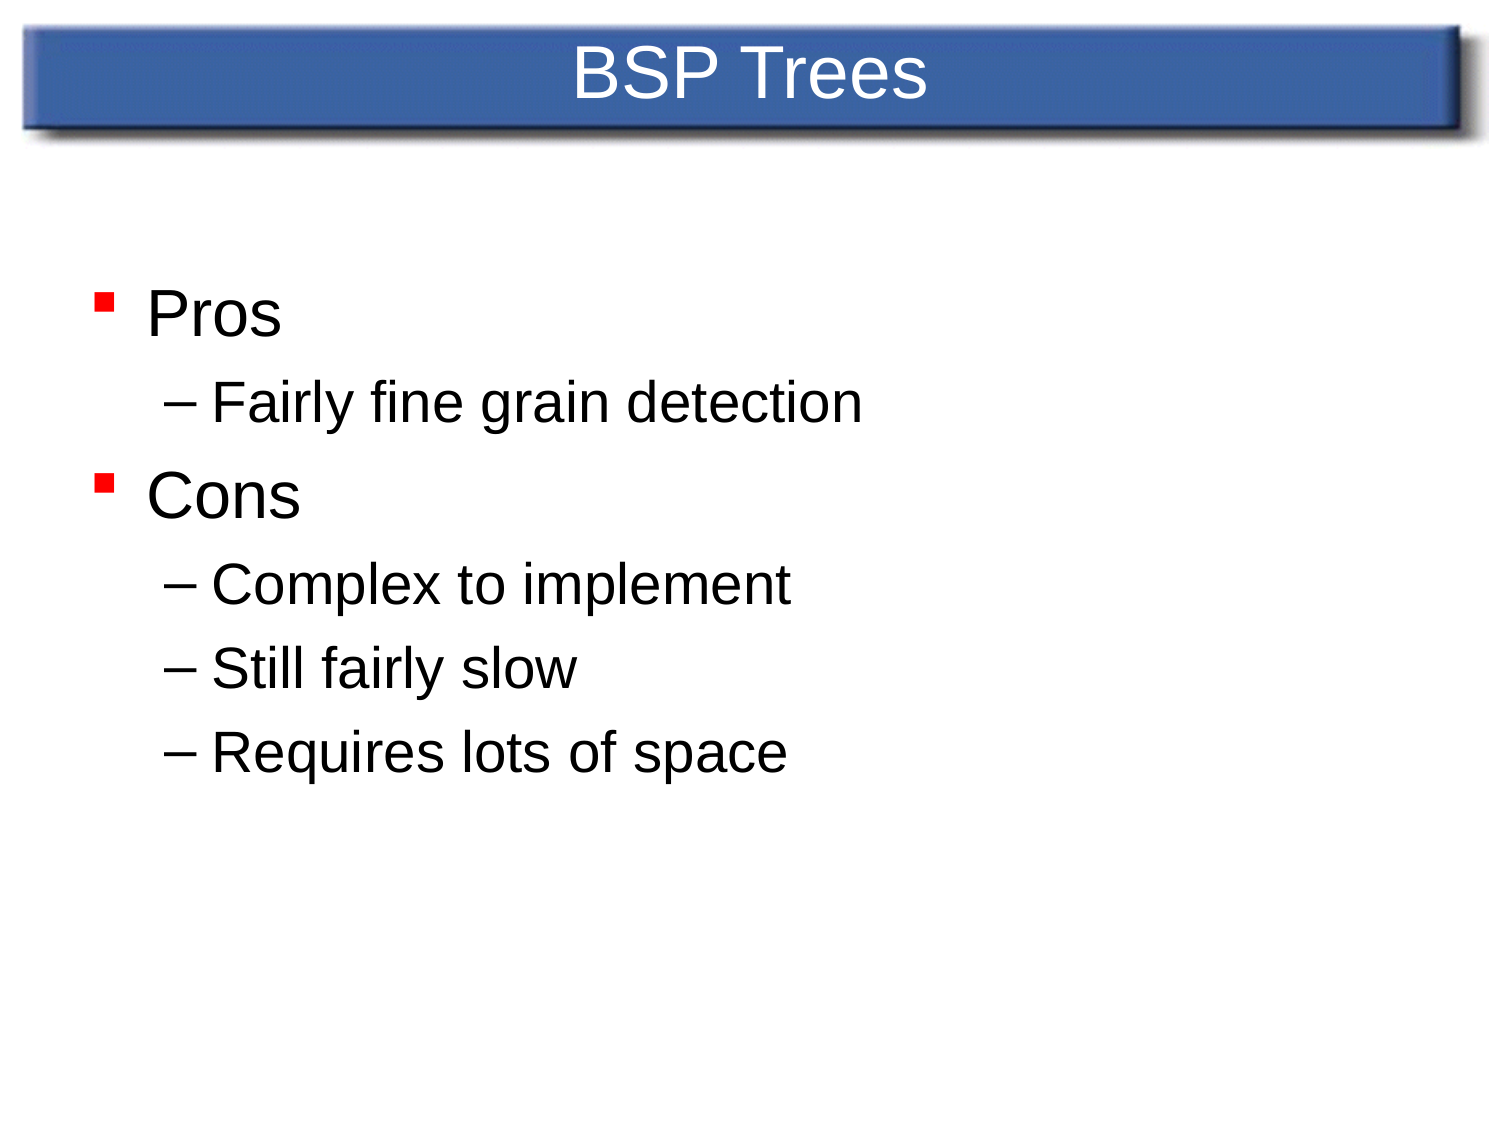

# BSP Trees
Pros
Fairly fine grain detection
Cons
Complex to implement
Still fairly slow
Requires lots of space